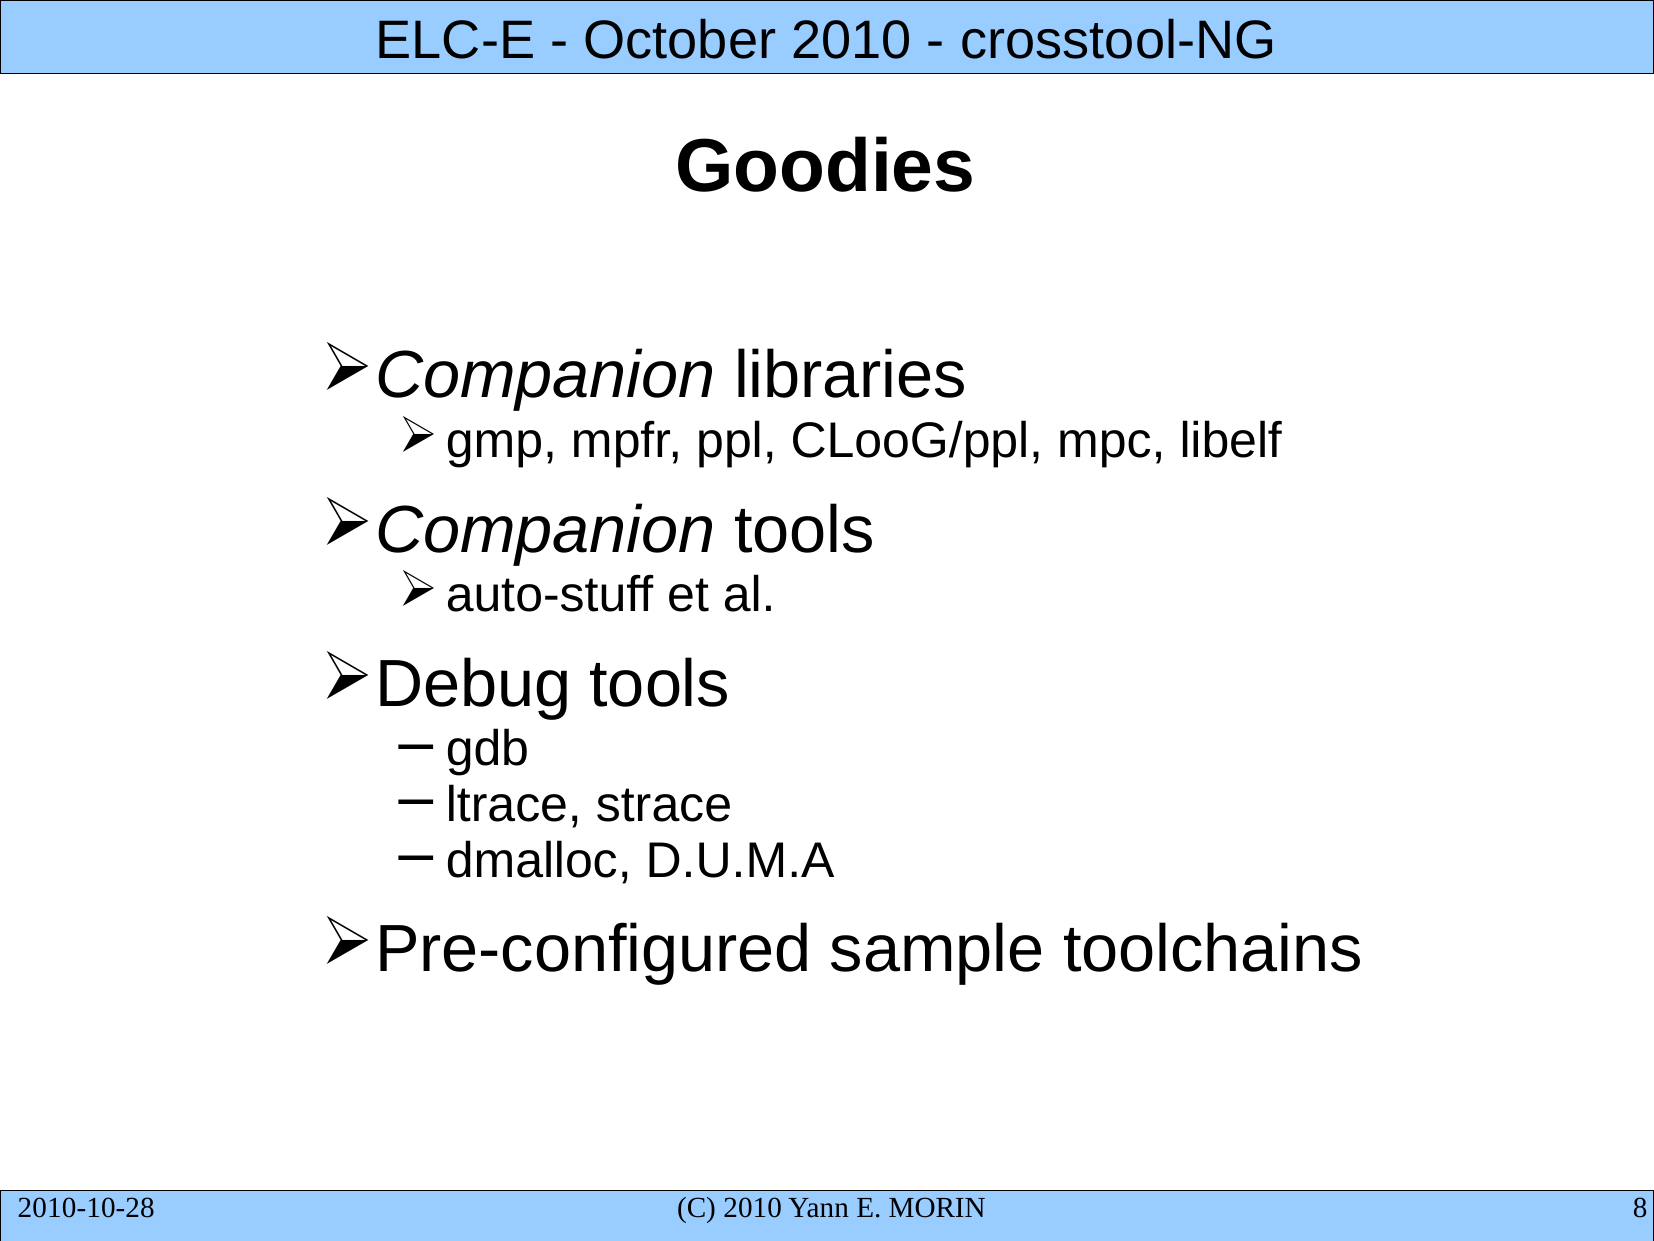

ELC-E - October 2010 - crosstool-NG
# Goodies
Companion libraries
gmp, mpfr, ppl, CLooG/ppl, mpc, libelf
Companion tools
auto-stuff et al.
Debug tools
gdb
ltrace, strace
dmalloc, D.U.M.A
Pre-configured sample toolchains
2010-10-28
(C) 2010 Yann E. MORIN
8